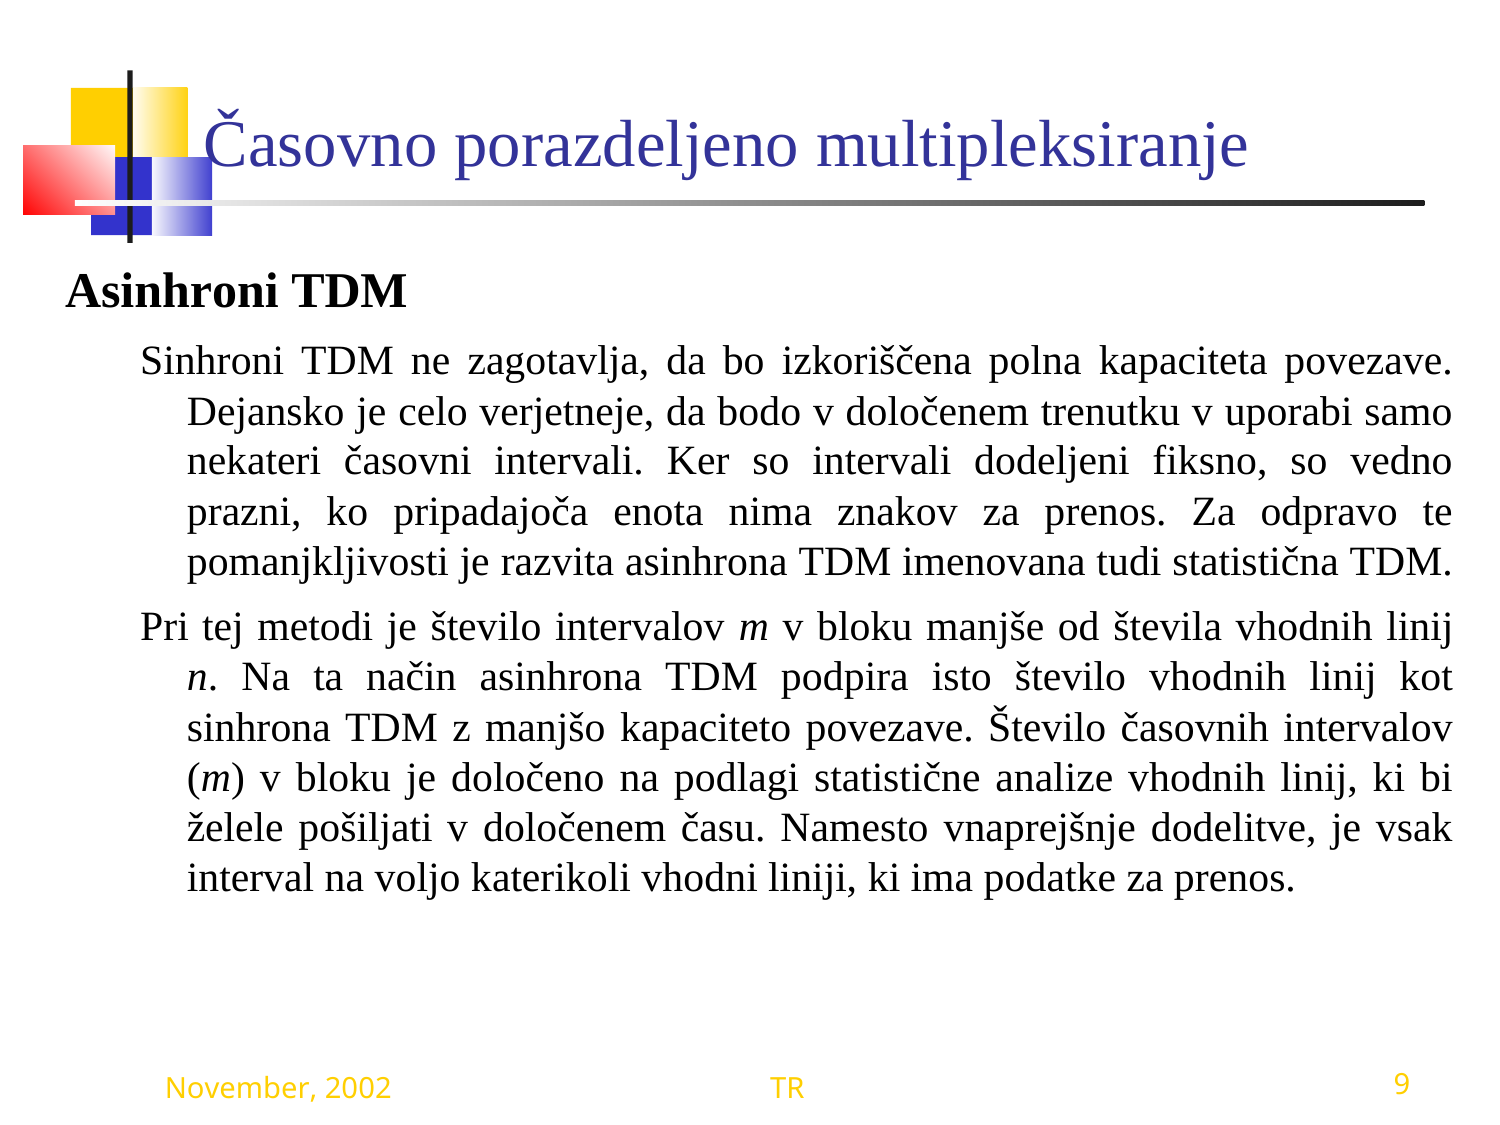

# Časovno porazdeljeno multipleksiranje
Asinhroni TDM
Sinhroni TDM ne zagotavlja, da bo izkoriščena polna kapaciteta povezave. Dejansko je celo verjetneje, da bodo v določenem trenutku v uporabi samo nekateri časovni intervali. Ker so intervali dodeljeni fiksno, so vedno prazni, ko pripadajoča enota nima znakov za prenos. Za odpravo te pomanjkljivosti je razvita asinhrona TDM imenovana tudi statistična TDM.
Pri tej metodi je število intervalov m v bloku manjše od števila vhodnih linij n. Na ta način asinhrona TDM podpira isto število vhodnih linij kot sinhrona TDM z manjšo kapaciteto povezave. Število časovnih intervalov (m) v bloku je določeno na podlagi statistične analize vhodnih linij, ki bi želele pošiljati v določenem času. Namesto vnaprejšnje dodelitve, je vsak interval na voljo katerikoli vhodni liniji, ki ima podatke za prenos.
November, 2002
TR